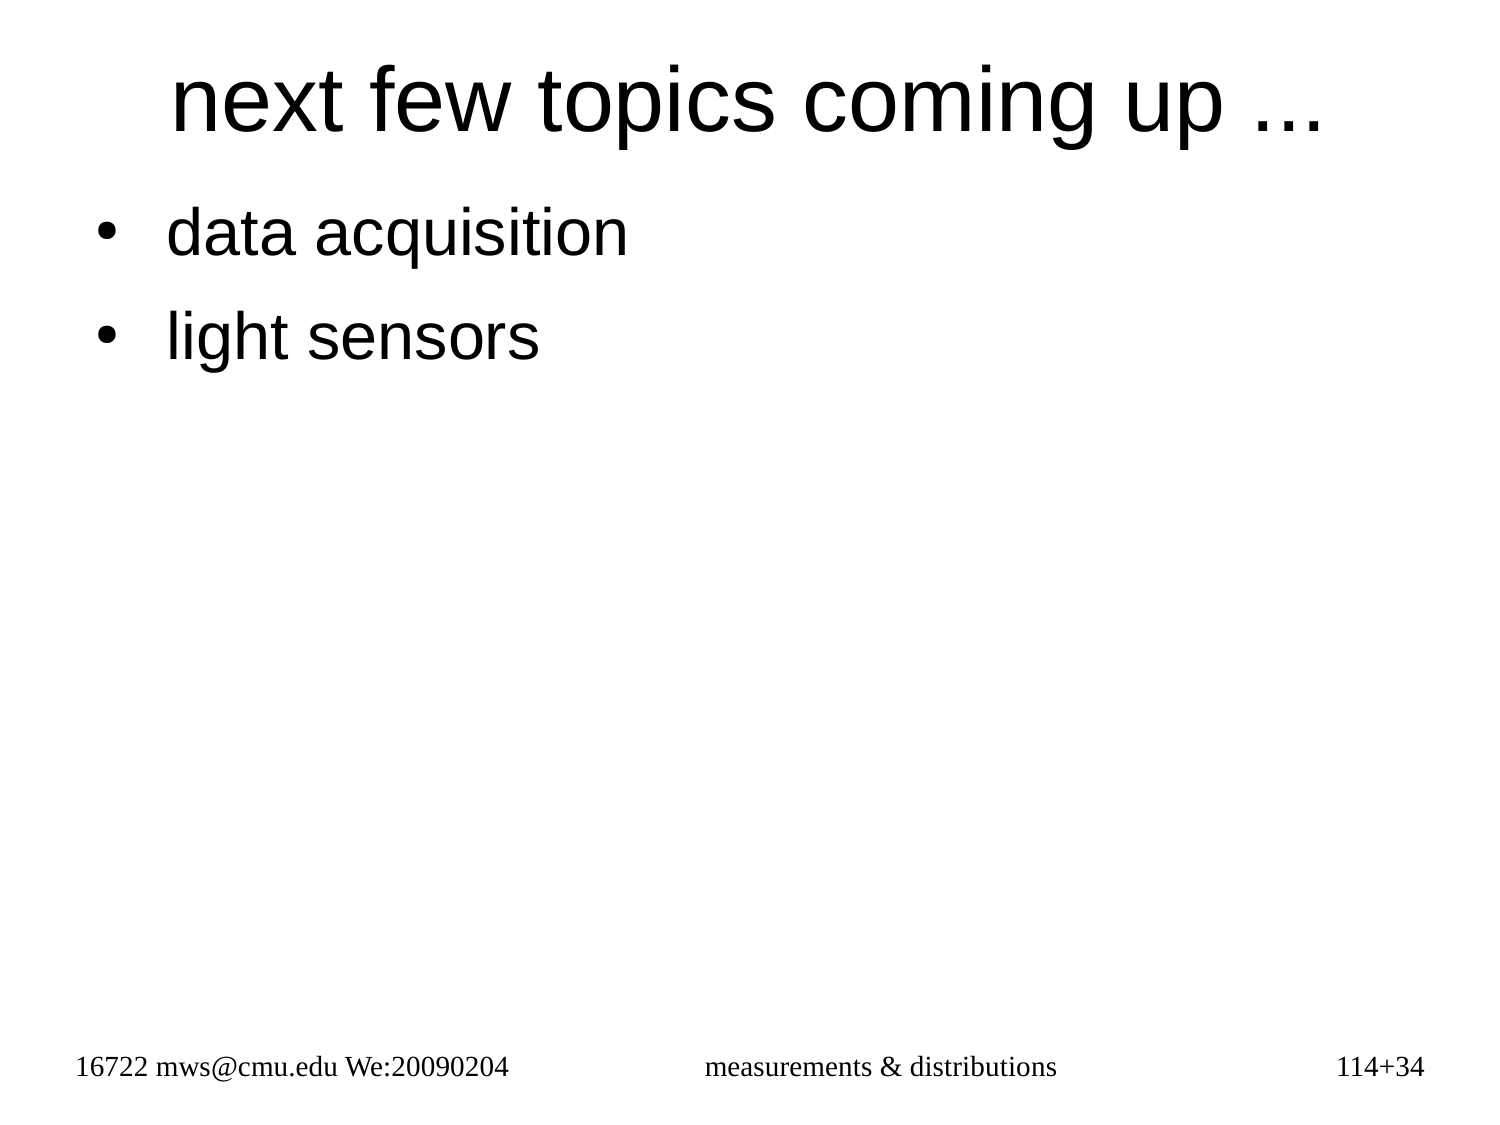

# next few topics coming up ...
 data acquisition
 light sensors
16722 mws@cmu.edu We:20090204
measurements & distributions
34